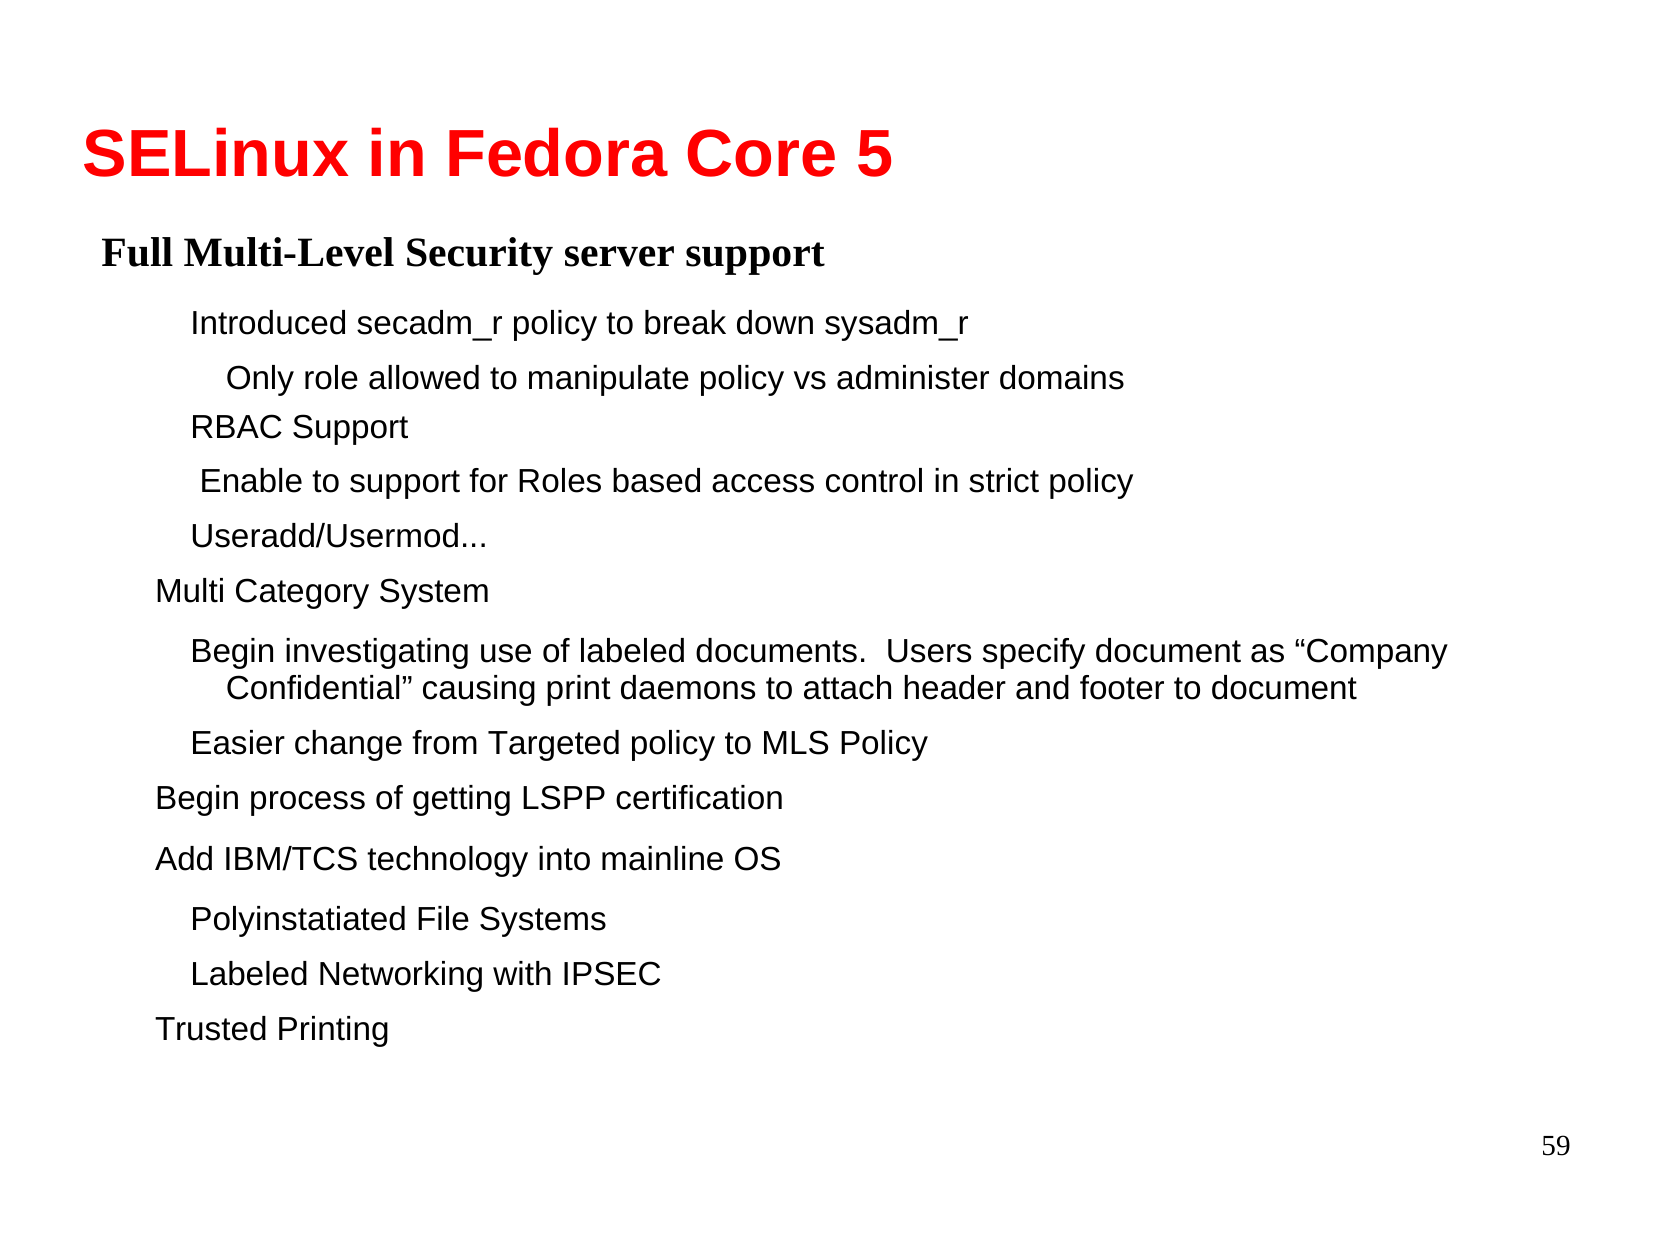

# SELinux in Fedora Core 5
Full Multi-Level Security server support
Introduced secadm_r policy to break down sysadm_r
Only role allowed to manipulate policy vs administer domains
RBAC Support
 Enable to support for Roles based access control in strict policy
Useradd/Usermod...
Multi Category System
Begin investigating use of labeled documents. Users specify document as “Company Confidential” causing print daemons to attach header and footer to document
Easier change from Targeted policy to MLS Policy
Begin process of getting LSPP certification
Add IBM/TCS technology into mainline OS
Polyinstatiated File Systems
Labeled Networking with IPSEC
Trusted Printing